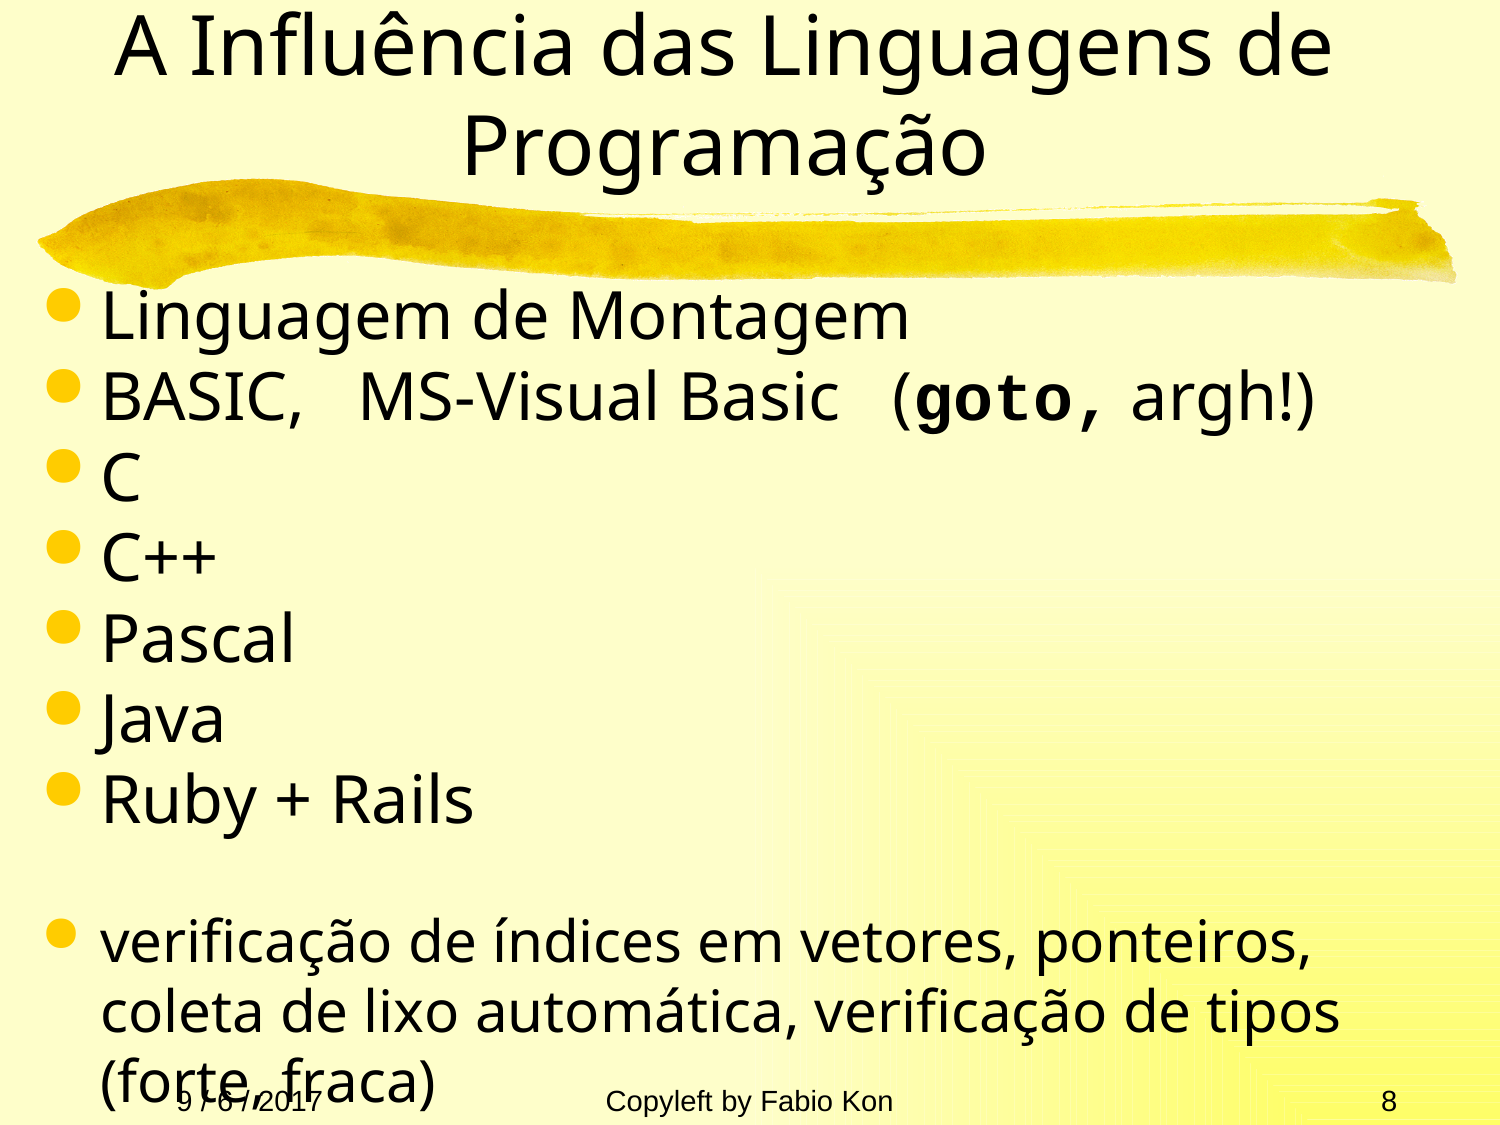

# A Influência das Linguagens de Programação
Linguagem de Montagem
BASIC, MS-Visual Basic (goto, argh!)
C
C++
Pascal
Java
Ruby + Rails
verificação de índices em vetores, ponteiros, coleta de lixo automática, verificação de tipos (forte, fraca)
ECOOP'99 OOOSW
8